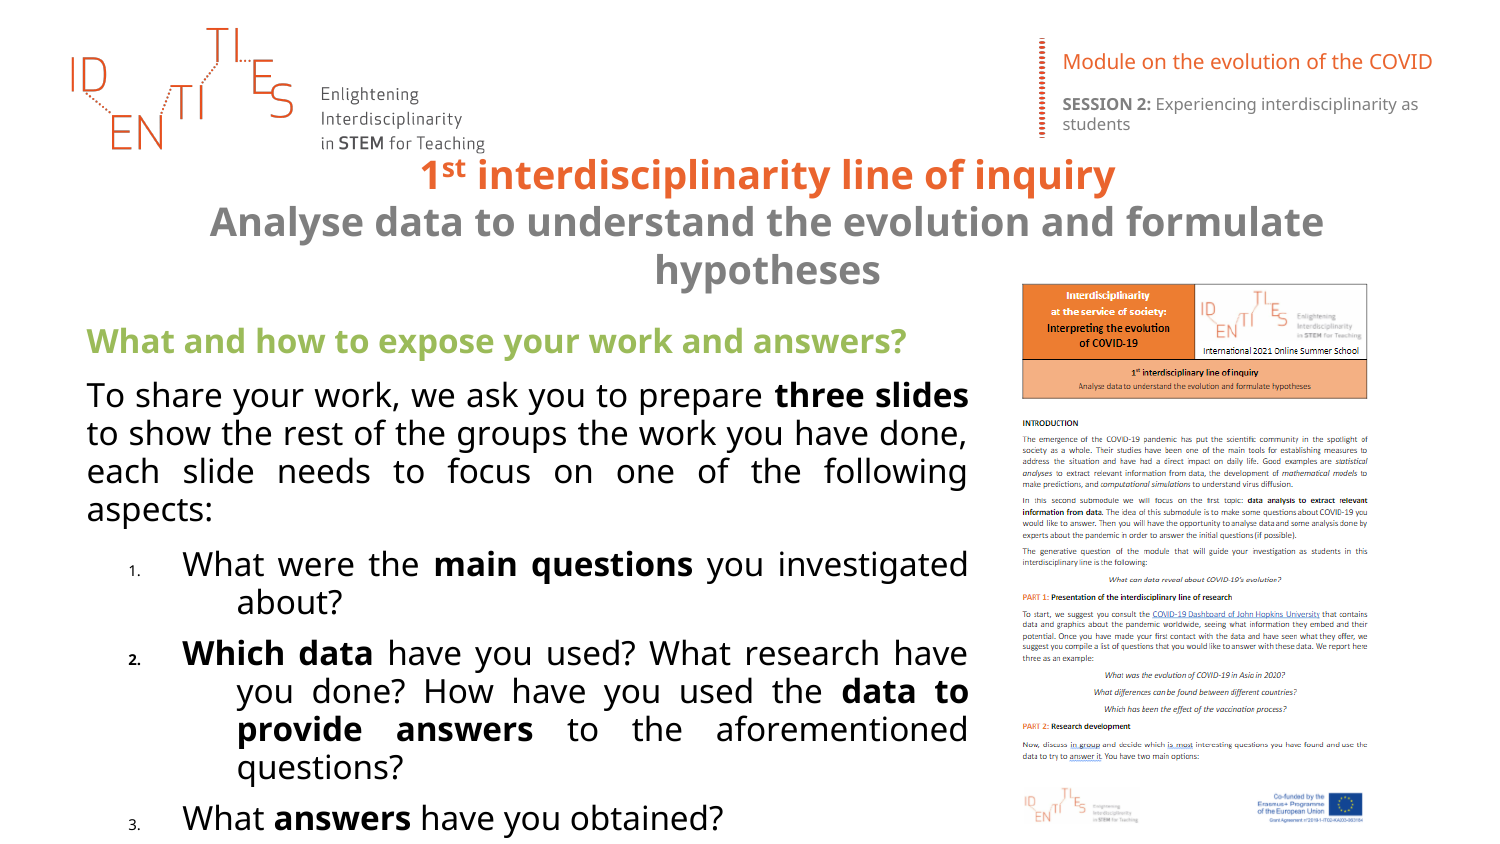

Module on the evolution of the COVID
SESSION 2: Experiencing interdisciplinarity as students
1st interdisciplinarity line of inquiry
Analyse data to understand the evolution and formulate hypotheses
# What and how to expose your work and answers?
To share your work, we ask you to prepare three slides to show the rest of the groups the work you have done, each slide needs to focus on one of the following aspects:
What were the main questions you investigated about?
Which data have you used? What research have you done? How have you used the data to provide answers to the aforementioned questions?
What answers have you obtained?